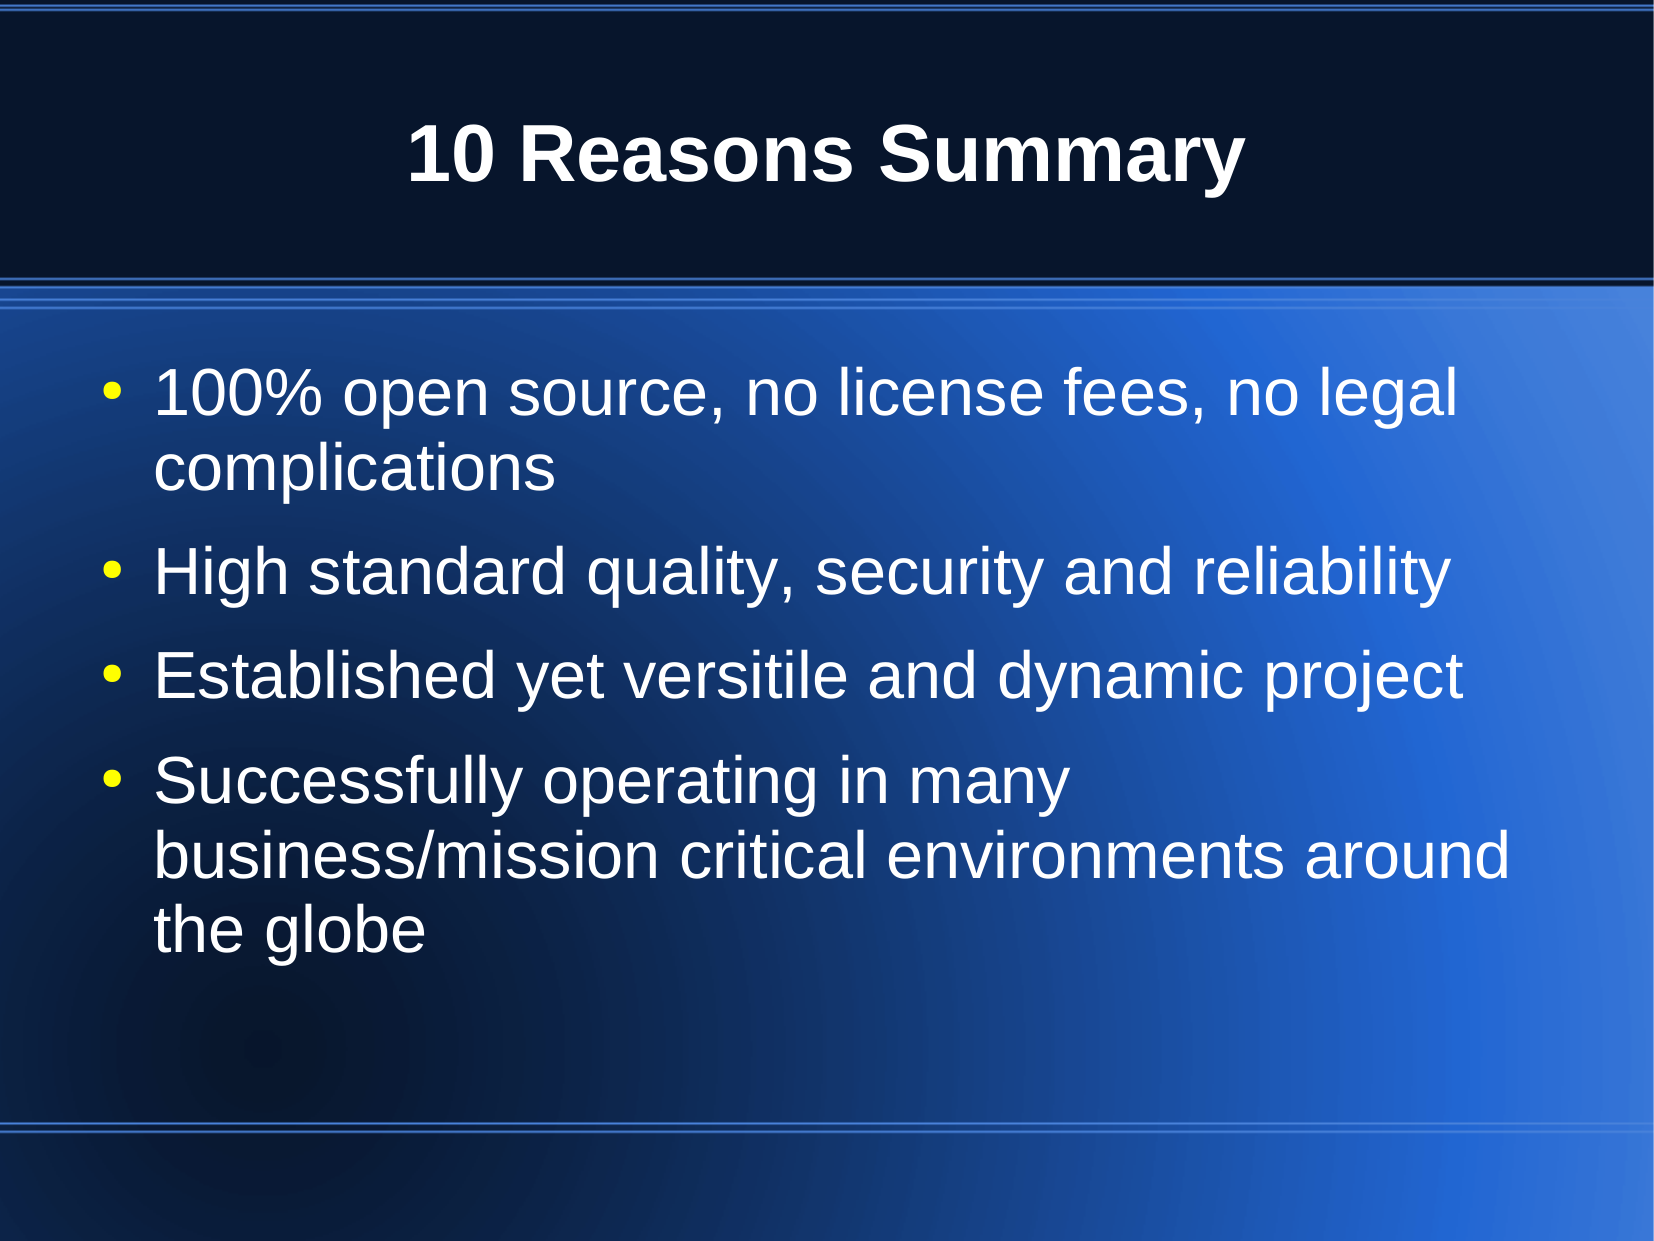

# 10 Reasons Summary
100% open source, no license fees, no legal complications
High standard quality, security and reliability
Established yet versitile and dynamic project
Successfully operating in many business/mission critical environments around the globe